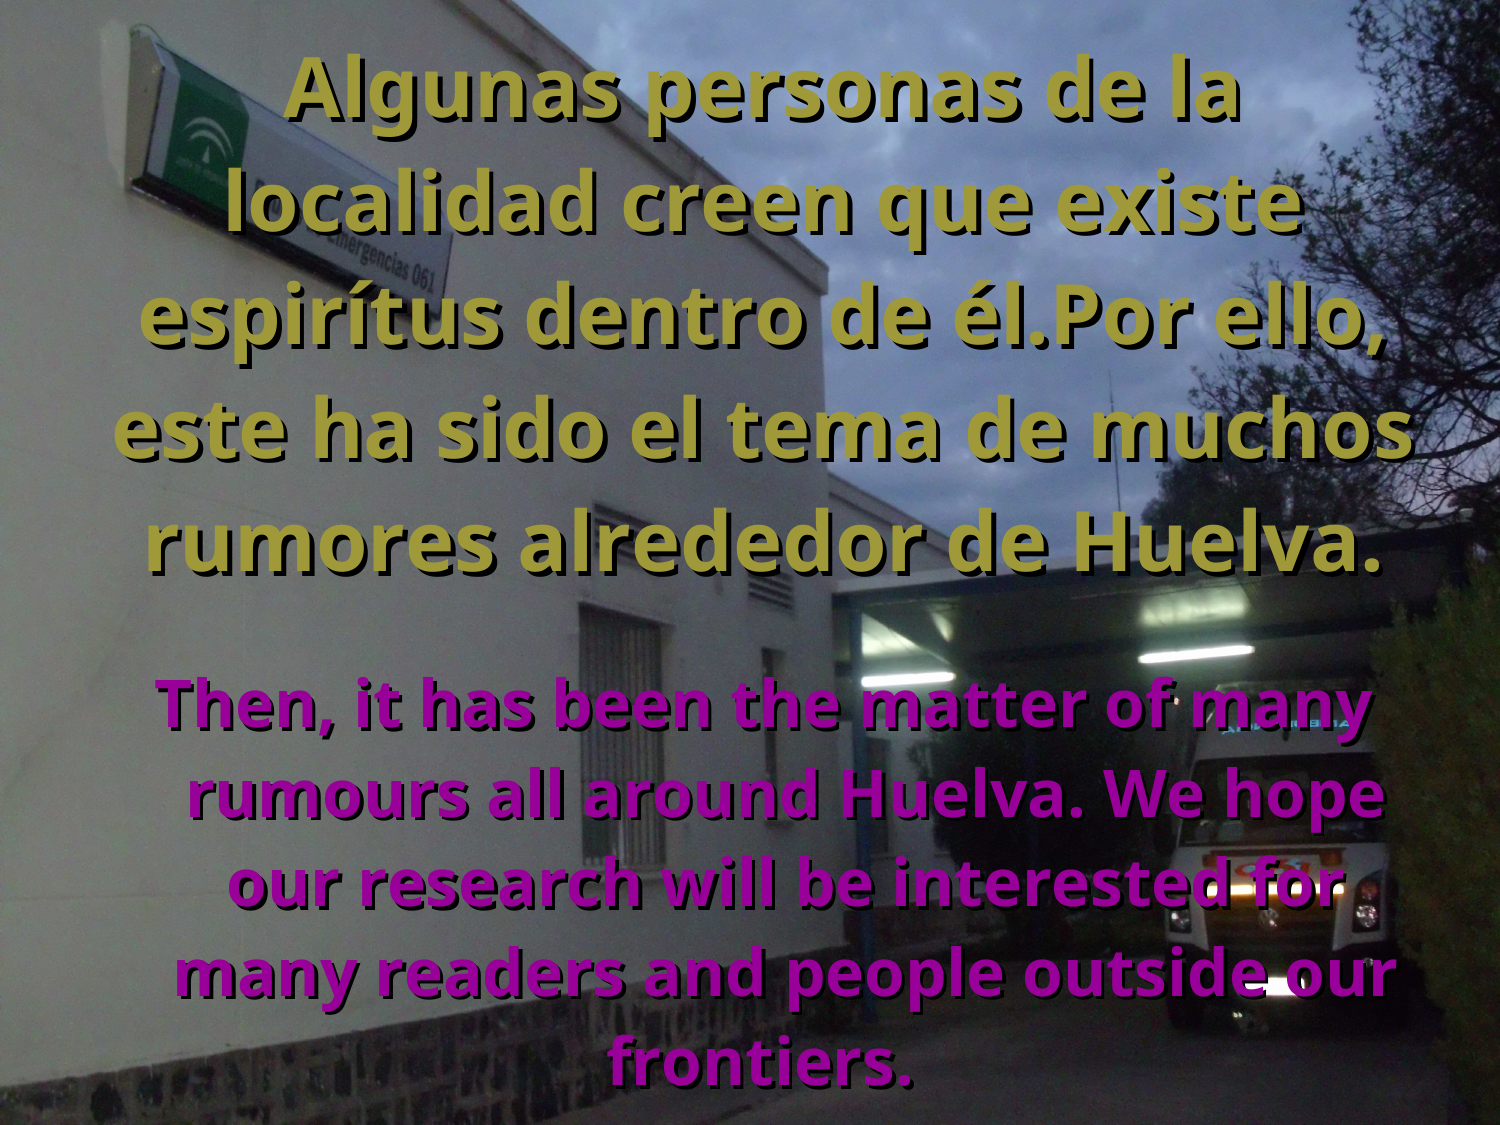

# Algunas personas de la localidad creen que existe espirítus dentro de él.Por ello, este ha sido el tema de muchos rumores alrededor de Huelva.
Then, it has been the matter of many rumours all around Huelva. We hope our research will be interested for many readers and people outside our frontiers.